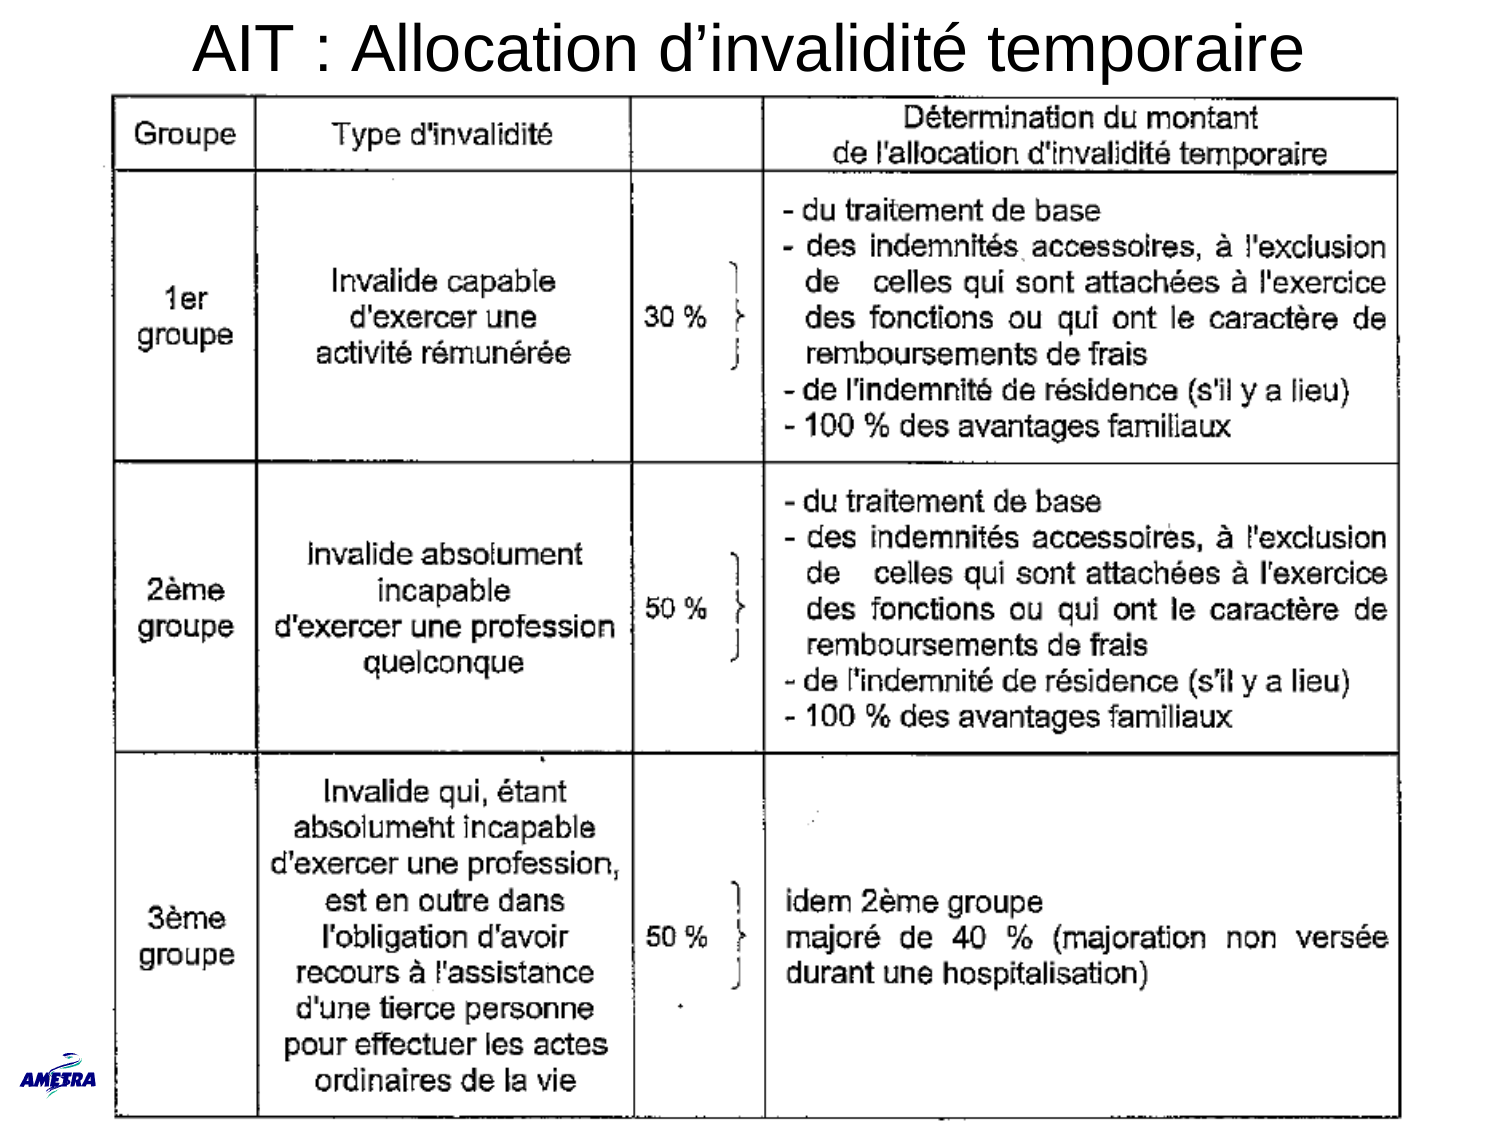

# AIT : Allocation d’invalidité temporaire
Dr François ANTONIOU 14/01/2009